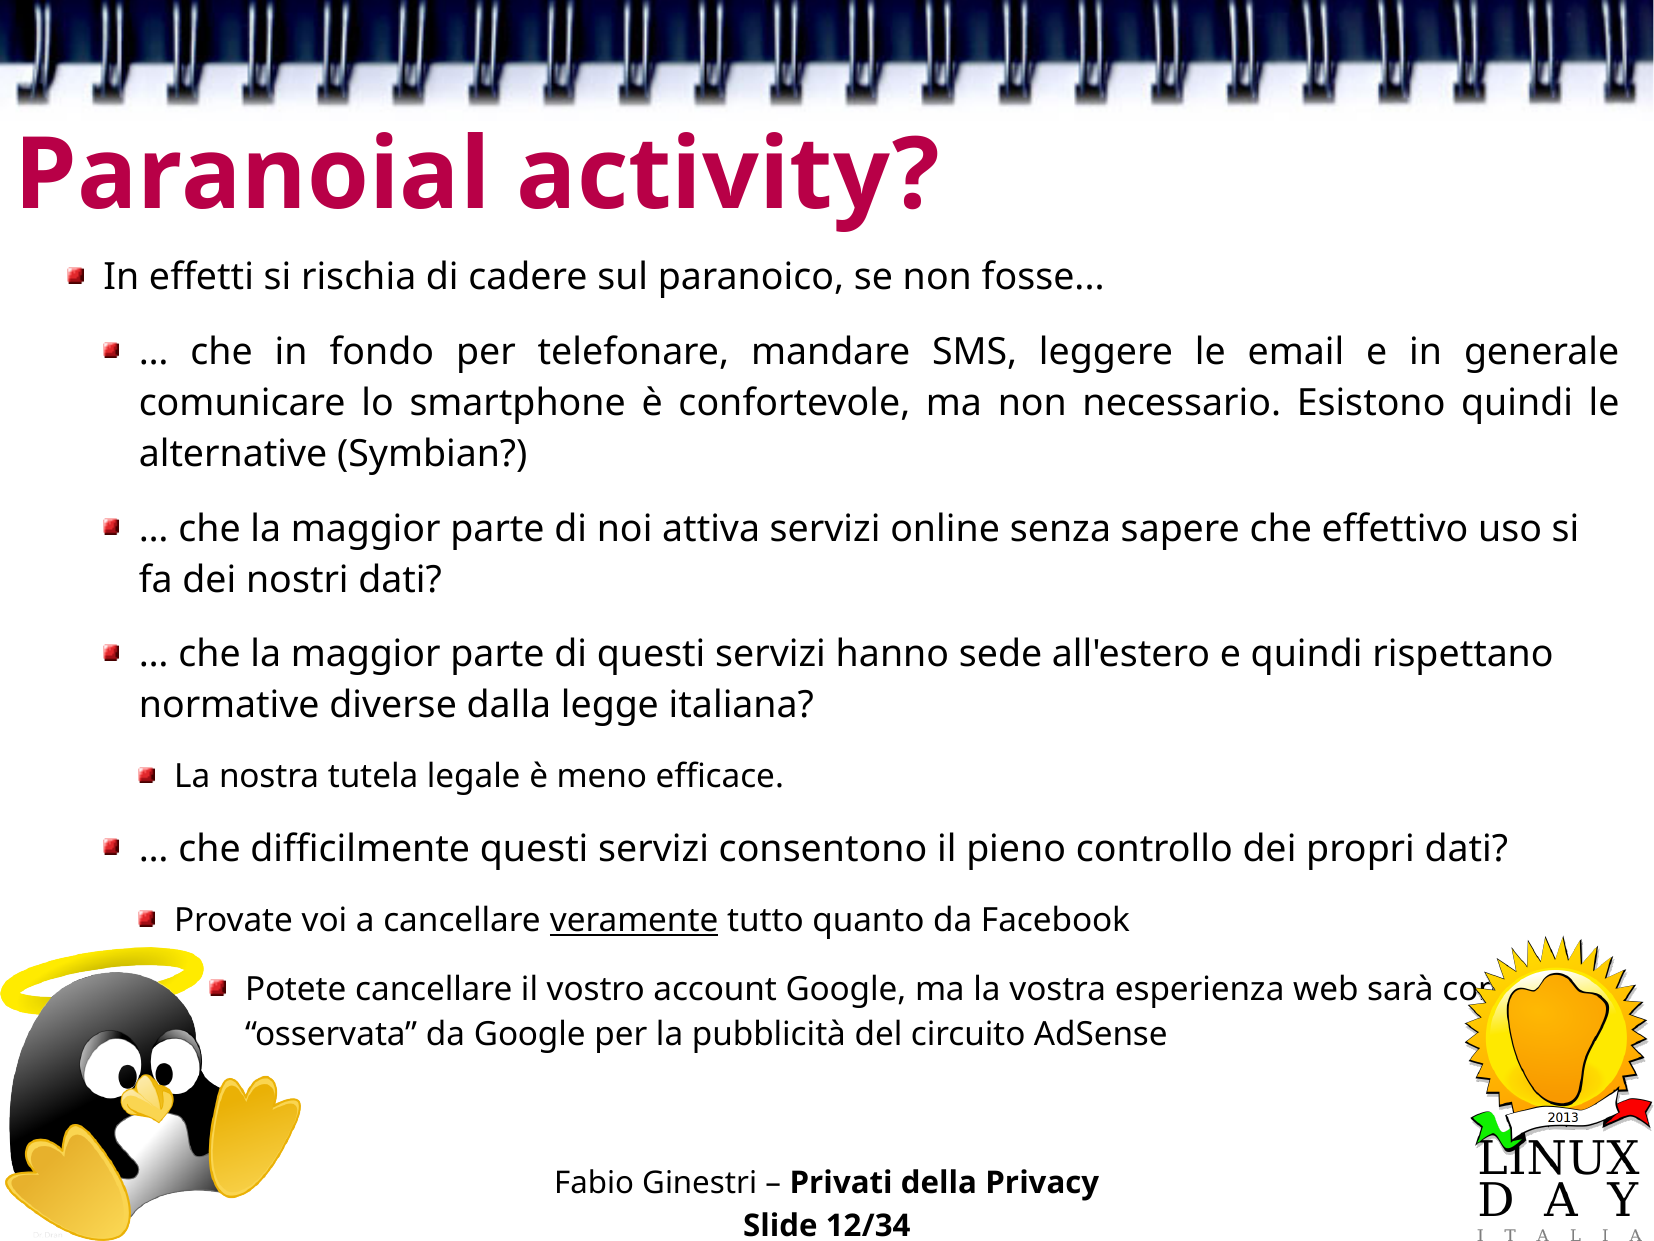

Paranoial activity?
In effetti si rischia di cadere sul paranoico, se non fosse...
… che in fondo per telefonare, mandare SMS, leggere le email e in generale comunicare lo smartphone è confortevole, ma non necessario. Esistono quindi le alternative (Symbian?)
… che la maggior parte di noi attiva servizi online senza sapere che effettivo uso si fa dei nostri dati?
… che la maggior parte di questi servizi hanno sede all'estero e quindi rispettano normative diverse dalla legge italiana?
La nostra tutela legale è meno efficace.
… che difficilmente questi servizi consentono il pieno controllo dei propri dati?
Provate voi a cancellare veramente tutto quanto da Facebook
Potete cancellare il vostro account Google, ma la vostra esperienza web sarà comunque “osservata” da Google per la pubblicità del circuito AdSense
Fabio Ginestri – Privati della Privacy
Slide /34